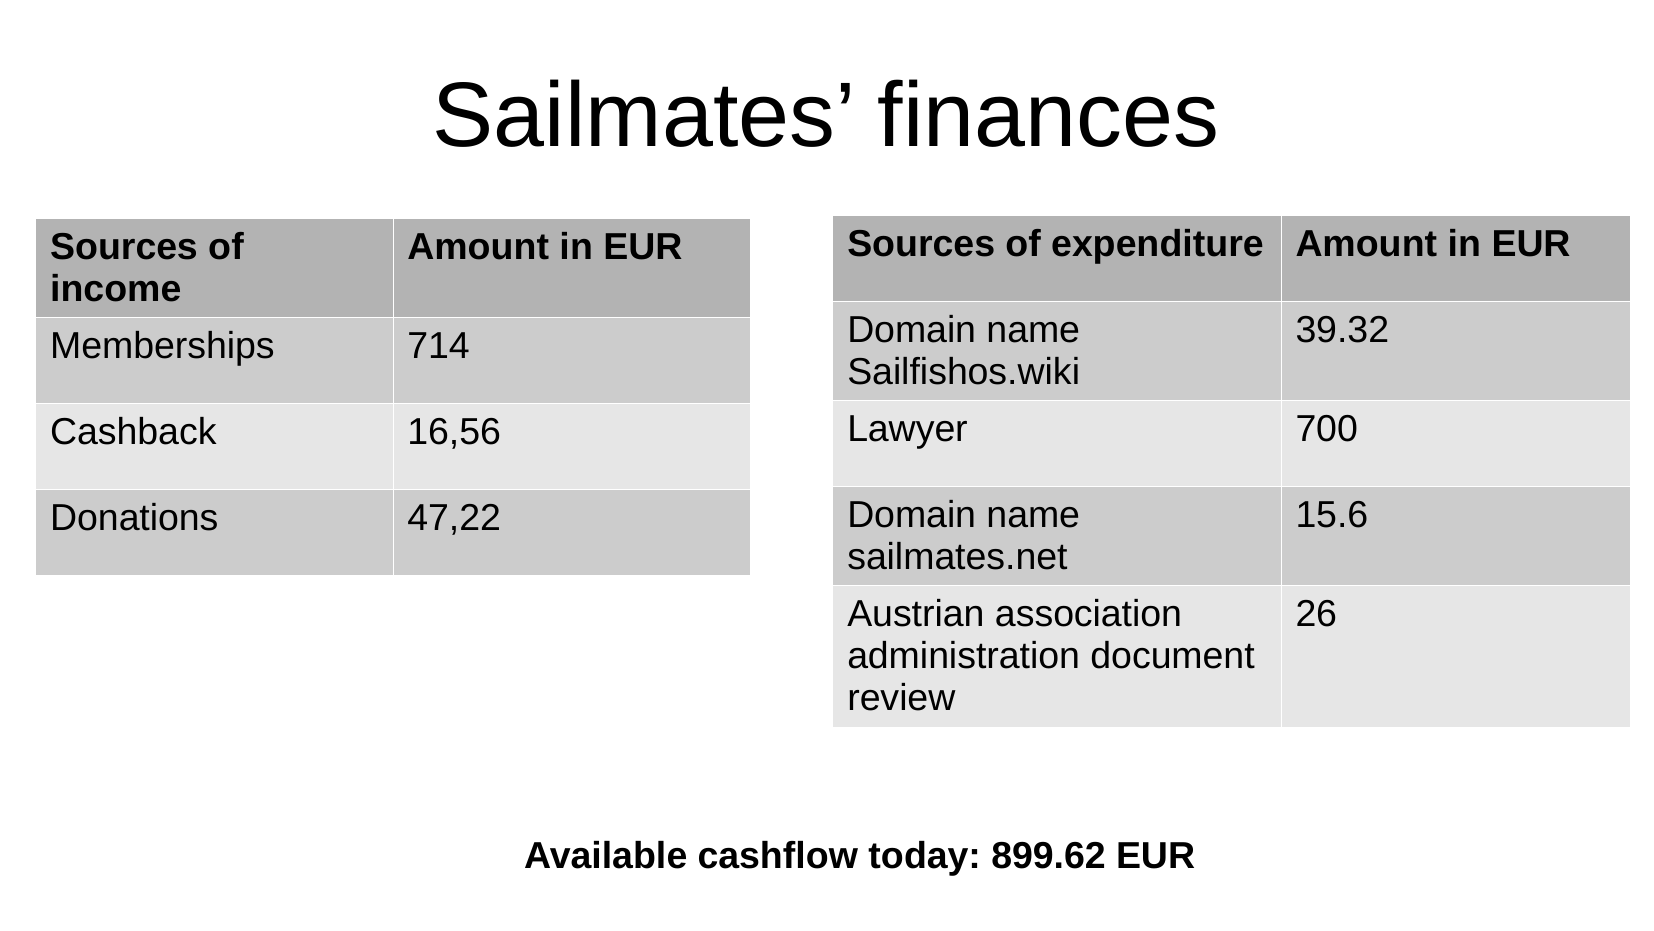

# Sailmates’ finances
| Sources of expenditure | Amount in EUR |
| --- | --- |
| Domain name Sailfishos.wiki | 39.32 |
| Lawyer | 700 |
| Domain name sailmates.net | 15.6 |
| Austrian association administration document review | 26 |
| Sources of income | Amount in EUR |
| --- | --- |
| Memberships | 714 |
| Cashback | 16,56 |
| Donations | 47,22 |
Available cashflow today: 899.62 EUR